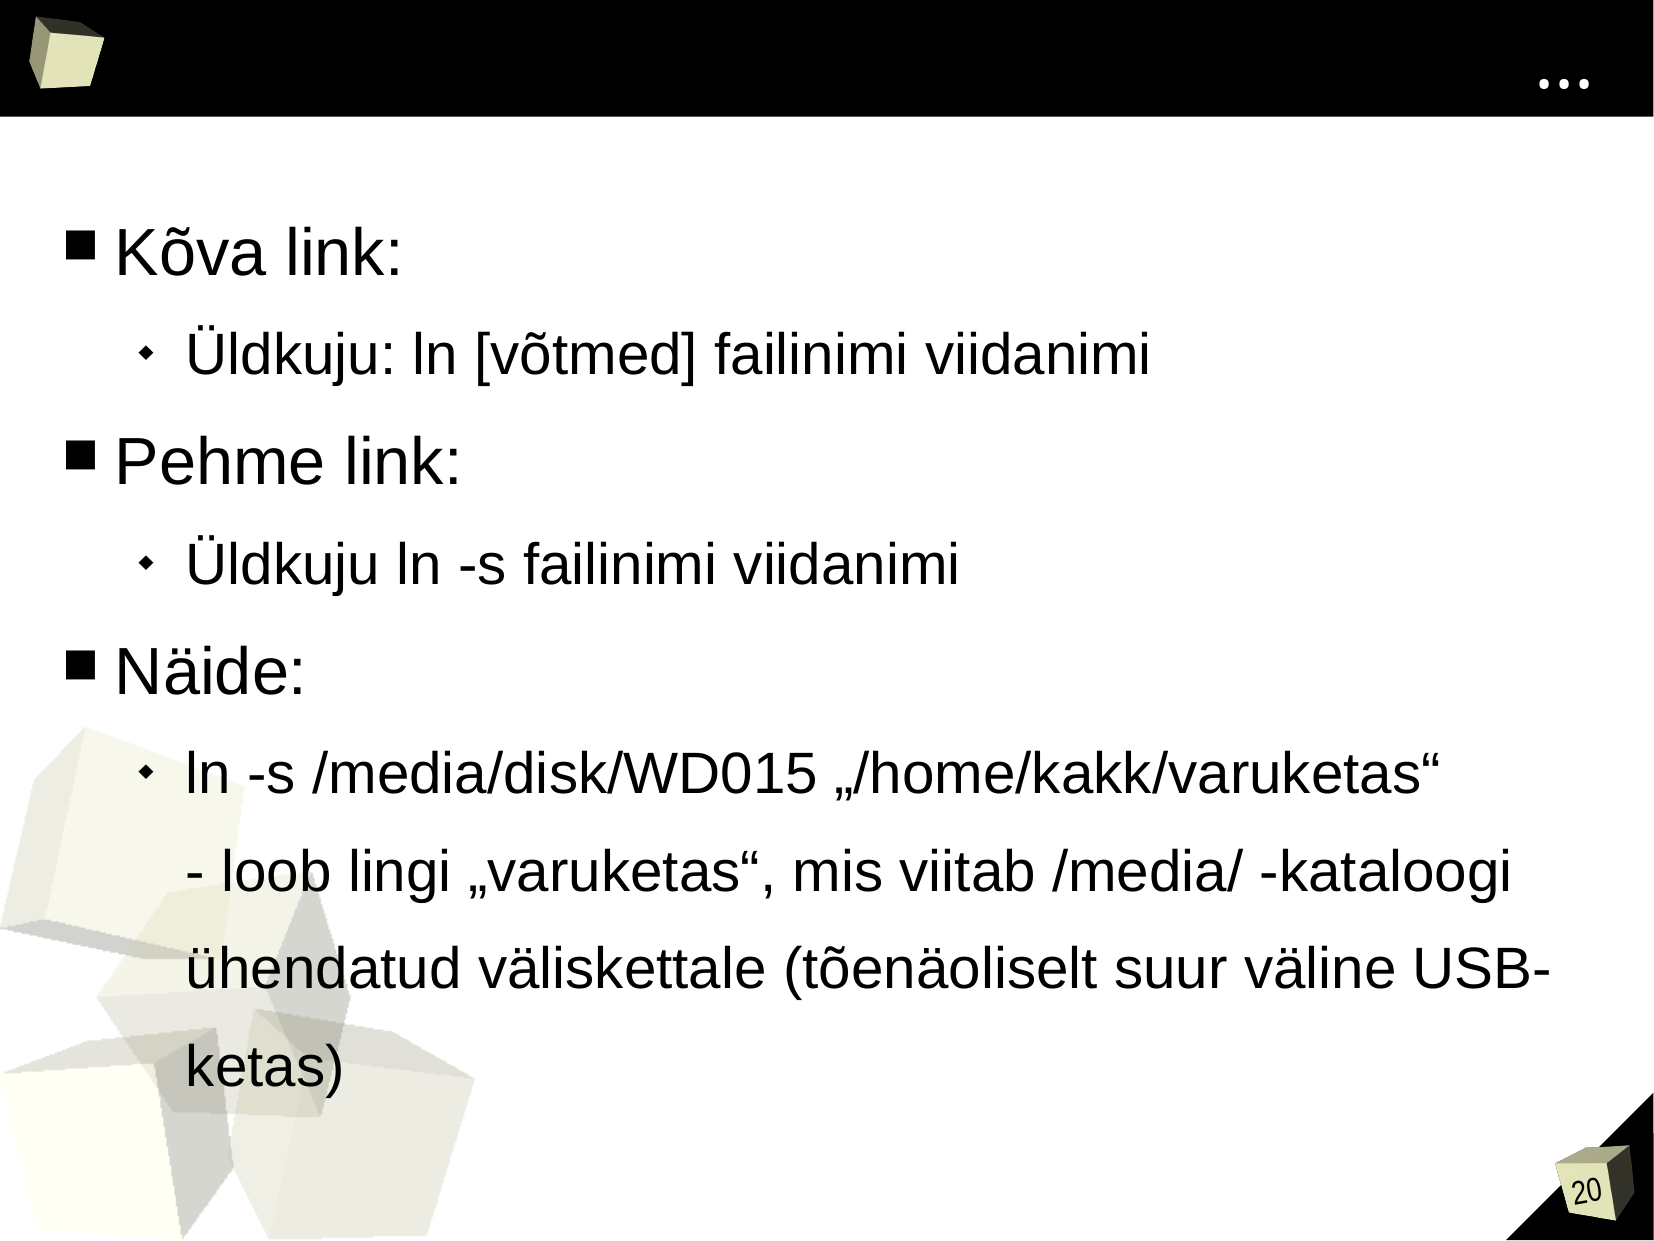

# ...
Kõva link:
Üldkuju: ln [võtmed] failinimi viidanimi
Pehme link:
Üldkuju ln -s failinimi viidanimi
Näide:
ln -s /media/disk/WD015 „/home/kakk/varuketas“
- loob lingi „varuketas“, mis viitab /media/ -kataloogi ühendatud väliskettale (tõenäoliselt suur väline USB-ketas)